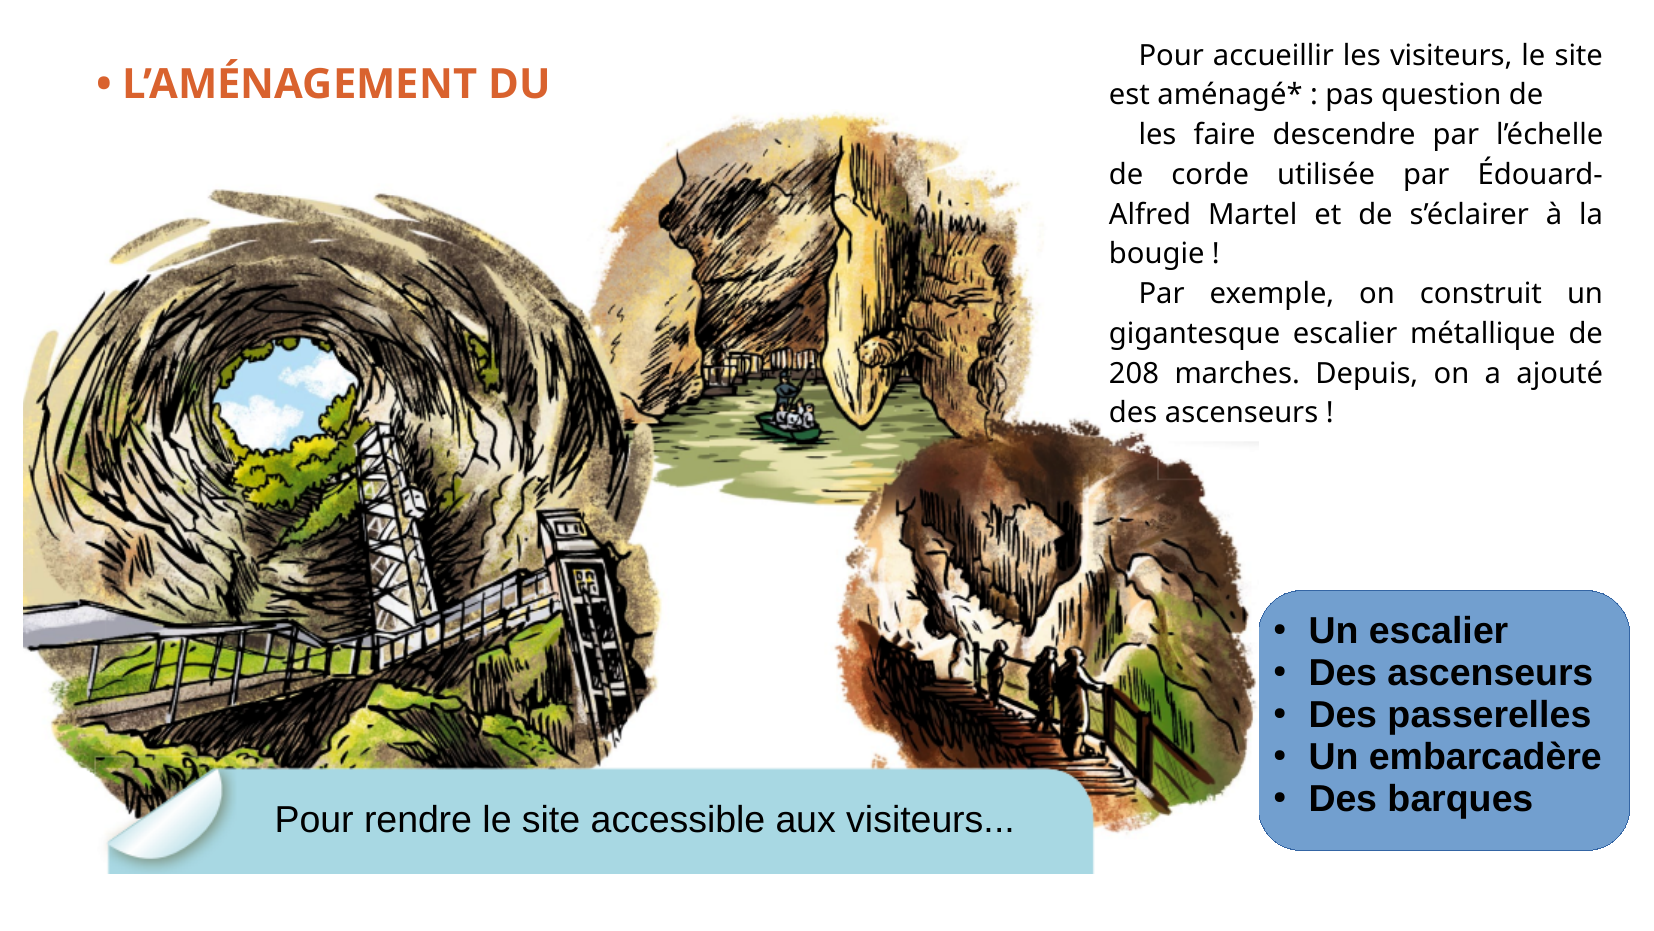

Pour accueillir les visiteurs, le site est aménagé* : pas question de
les faire descendre par l’échelle de corde utilisée par Édouard-Alfred Martel et de s’éclairer à la bougie !
Par exemple, on construit un gigantesque escalier métallique de 208 marches. Depuis, on a ajouté des ascenseurs !
 • L’AMÉNAGEMENT DU GOUFFRE
Un escalier
Des ascenseurs
Des passerelles
Un embarcadère
Des barques
Pour rendre le site accessible aux visiteurs...